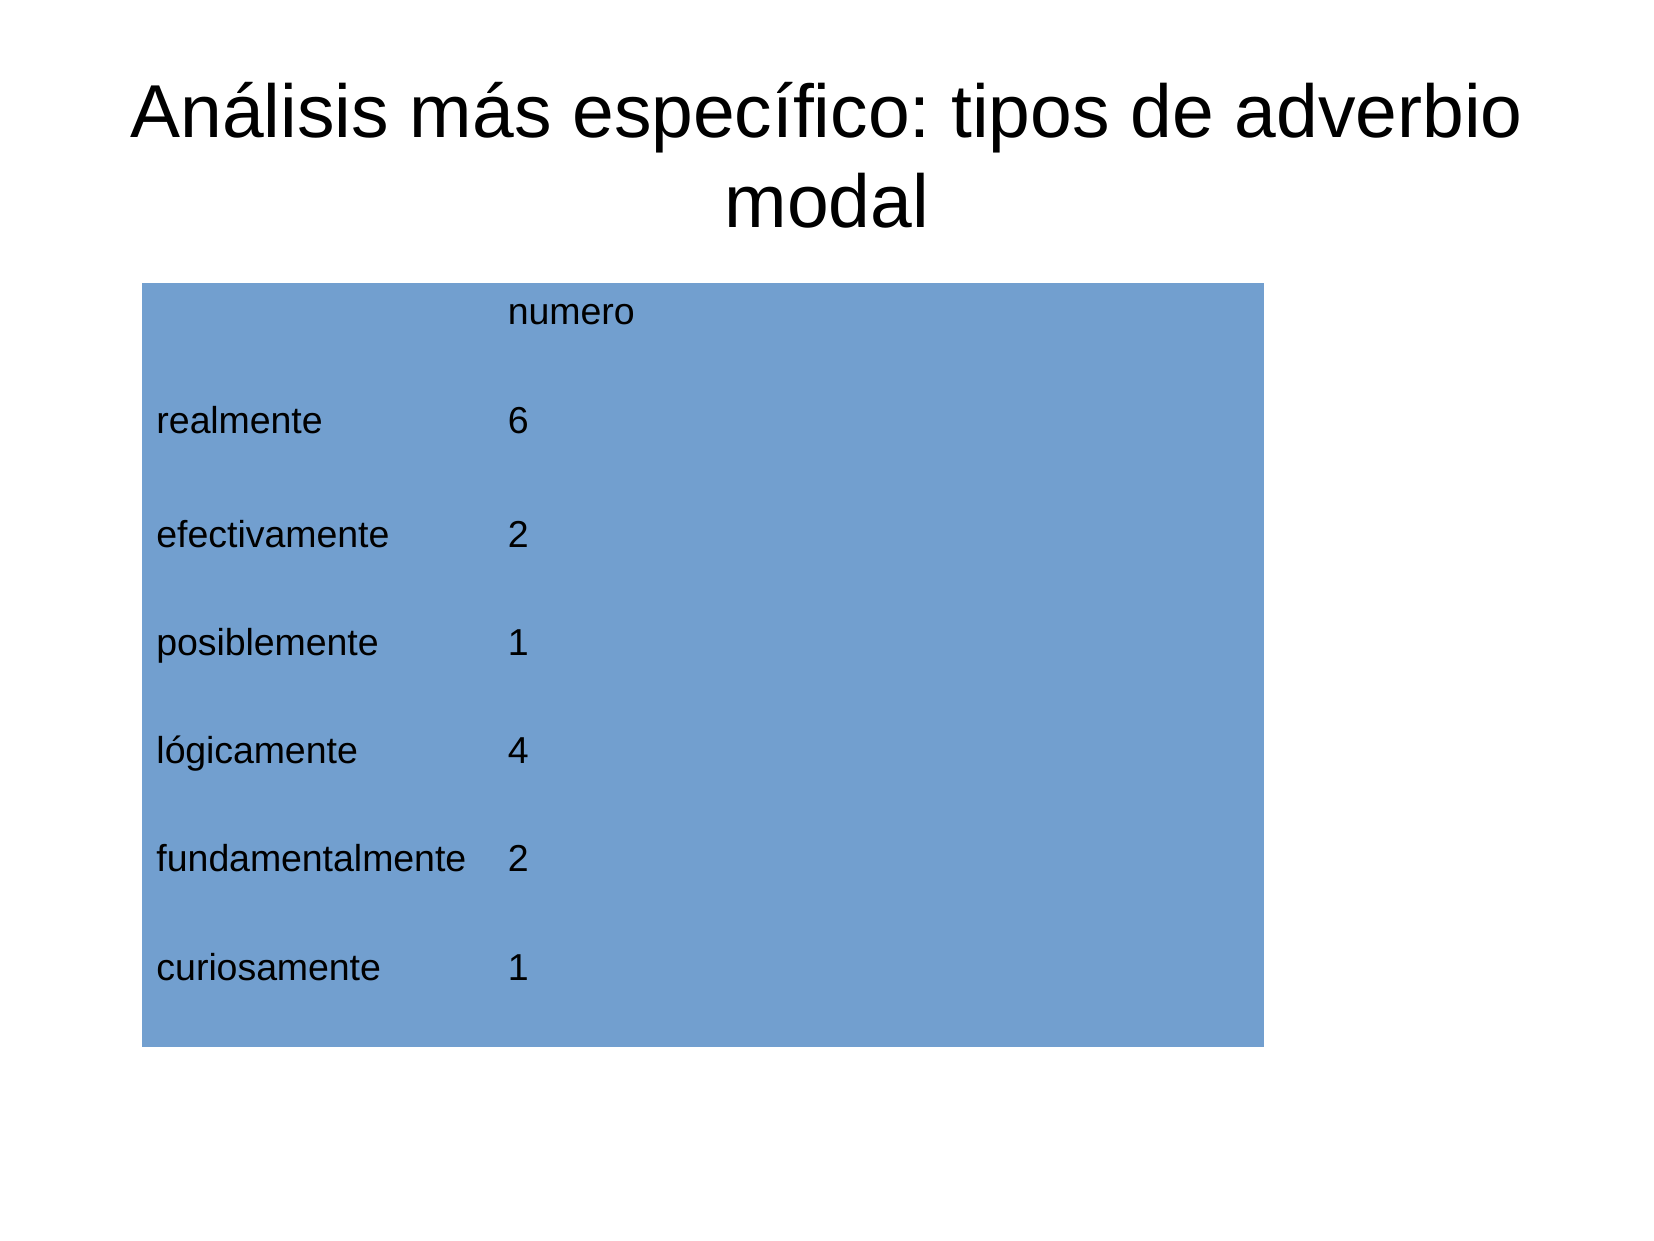

# Análisis más específico: tipos de adverbio modal
| | numero |
| --- | --- |
| realmente | 6 |
| efectivamente | 2 |
| posiblemente | 1 |
| lógicamente | 4 |
| fundamentalmente | 2 |
| curiosamente | 1 |